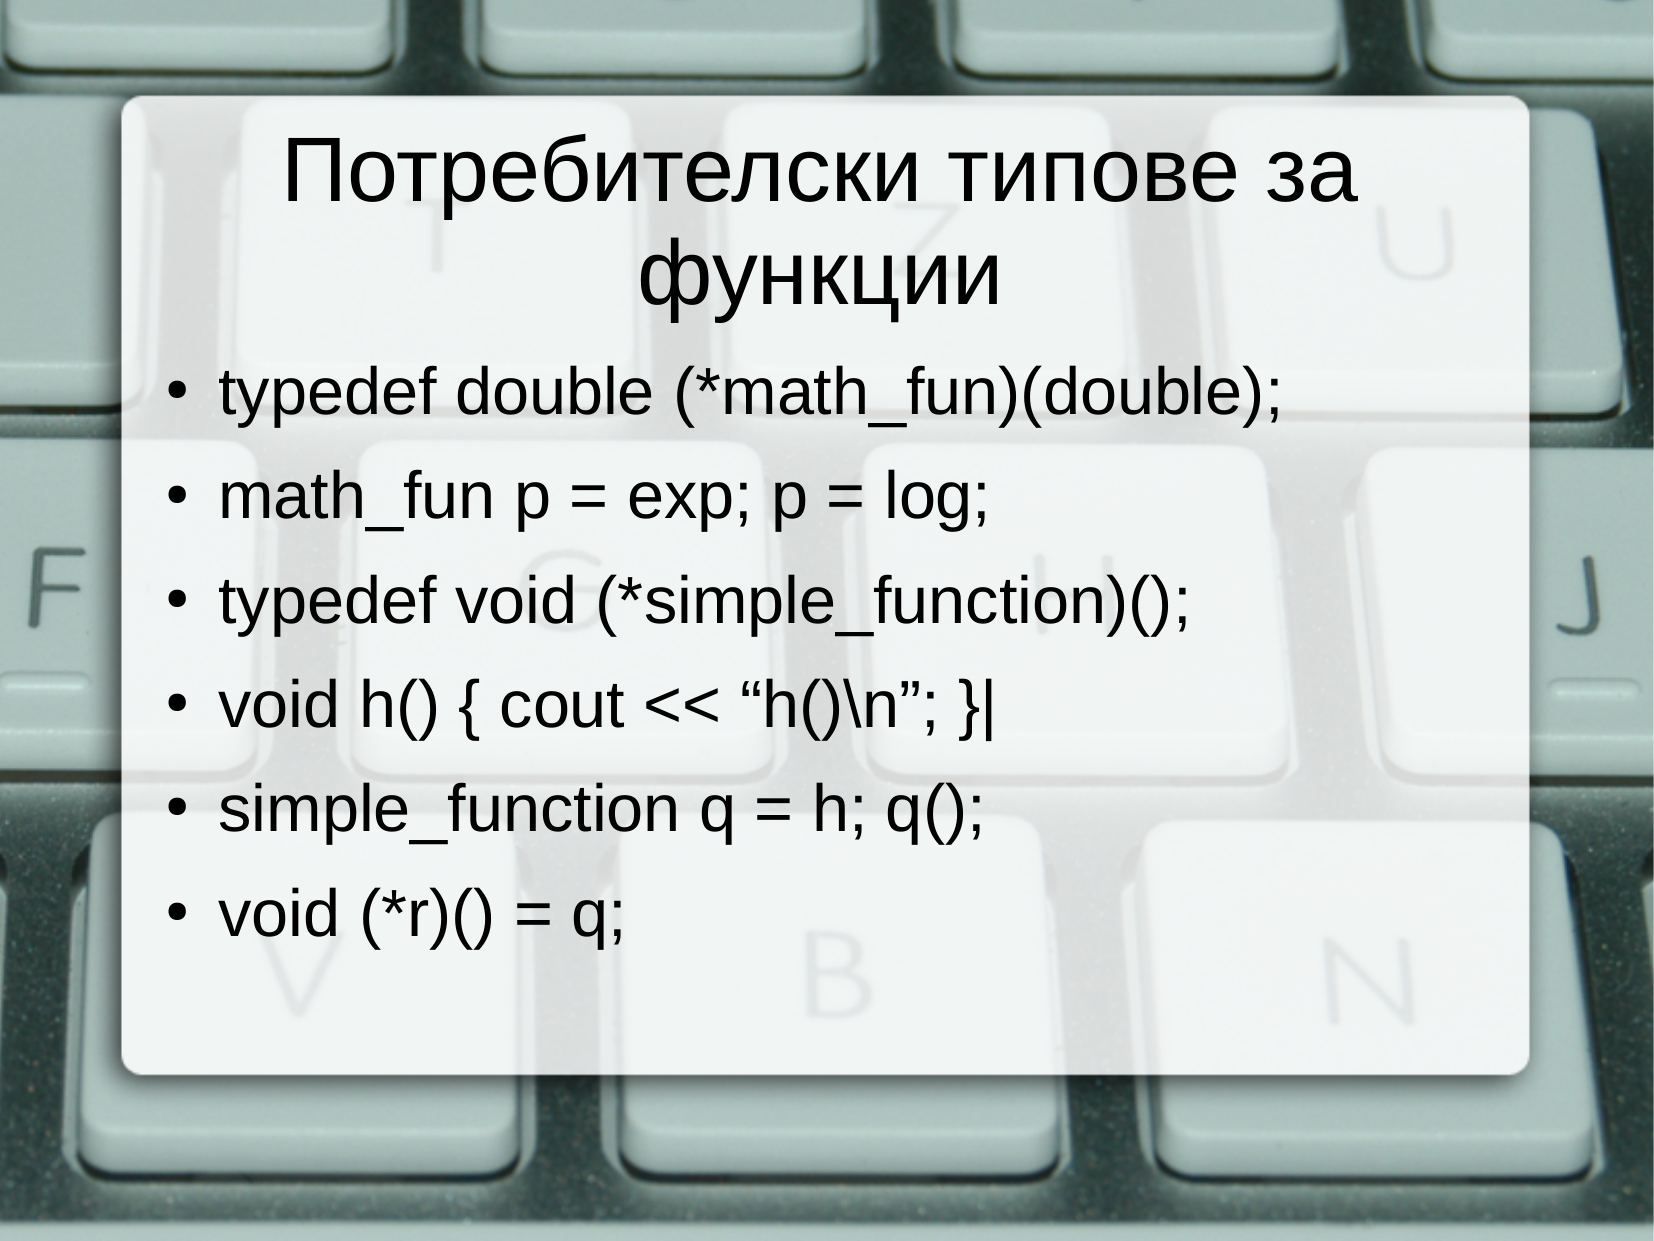

# Потребителски типове за функции
typedef double (*math_fun)(double);
math_fun p = exp; p = log;
typedef void (*simple_function)();
void h() { cout << “h()\n”; }|
simple_function q = h; q();
void (*r)() = q;